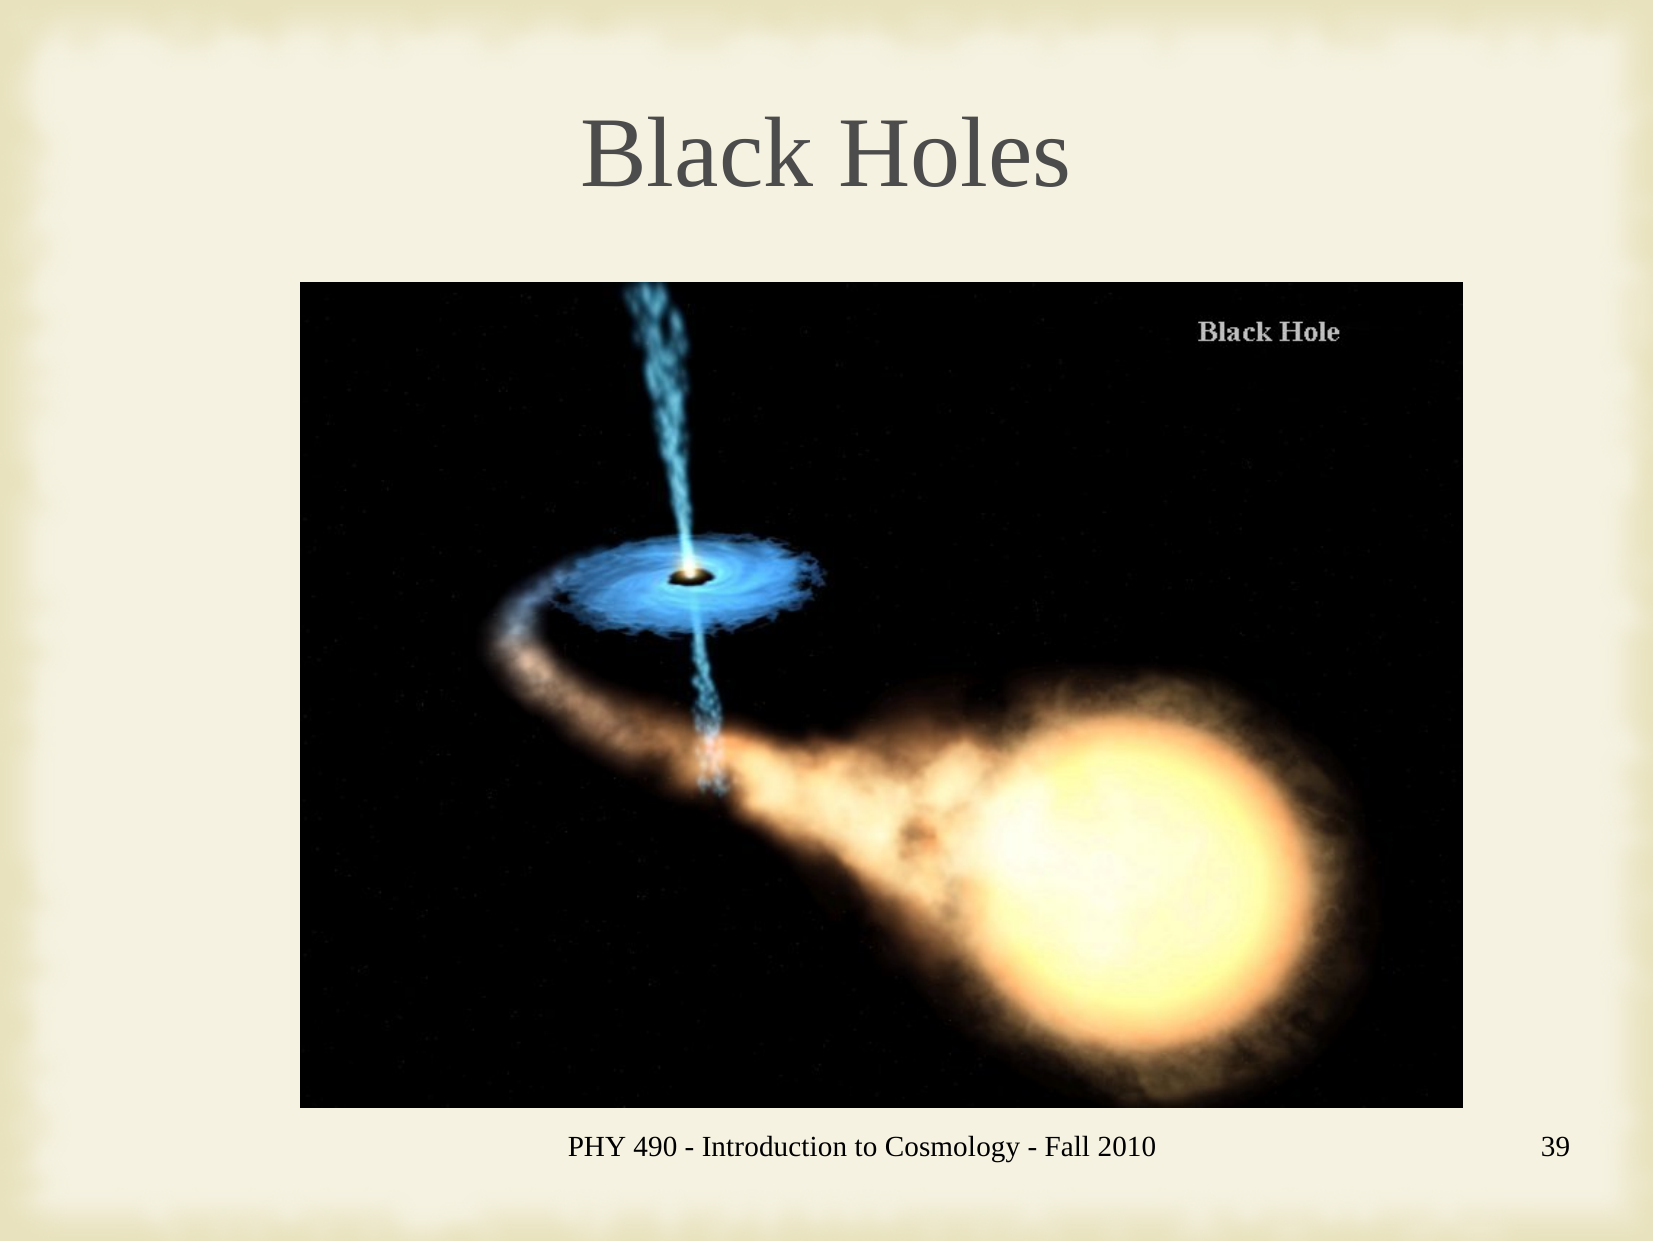

# Black Holes
PHY 490 - Introduction to Cosmology - Fall 2010
39